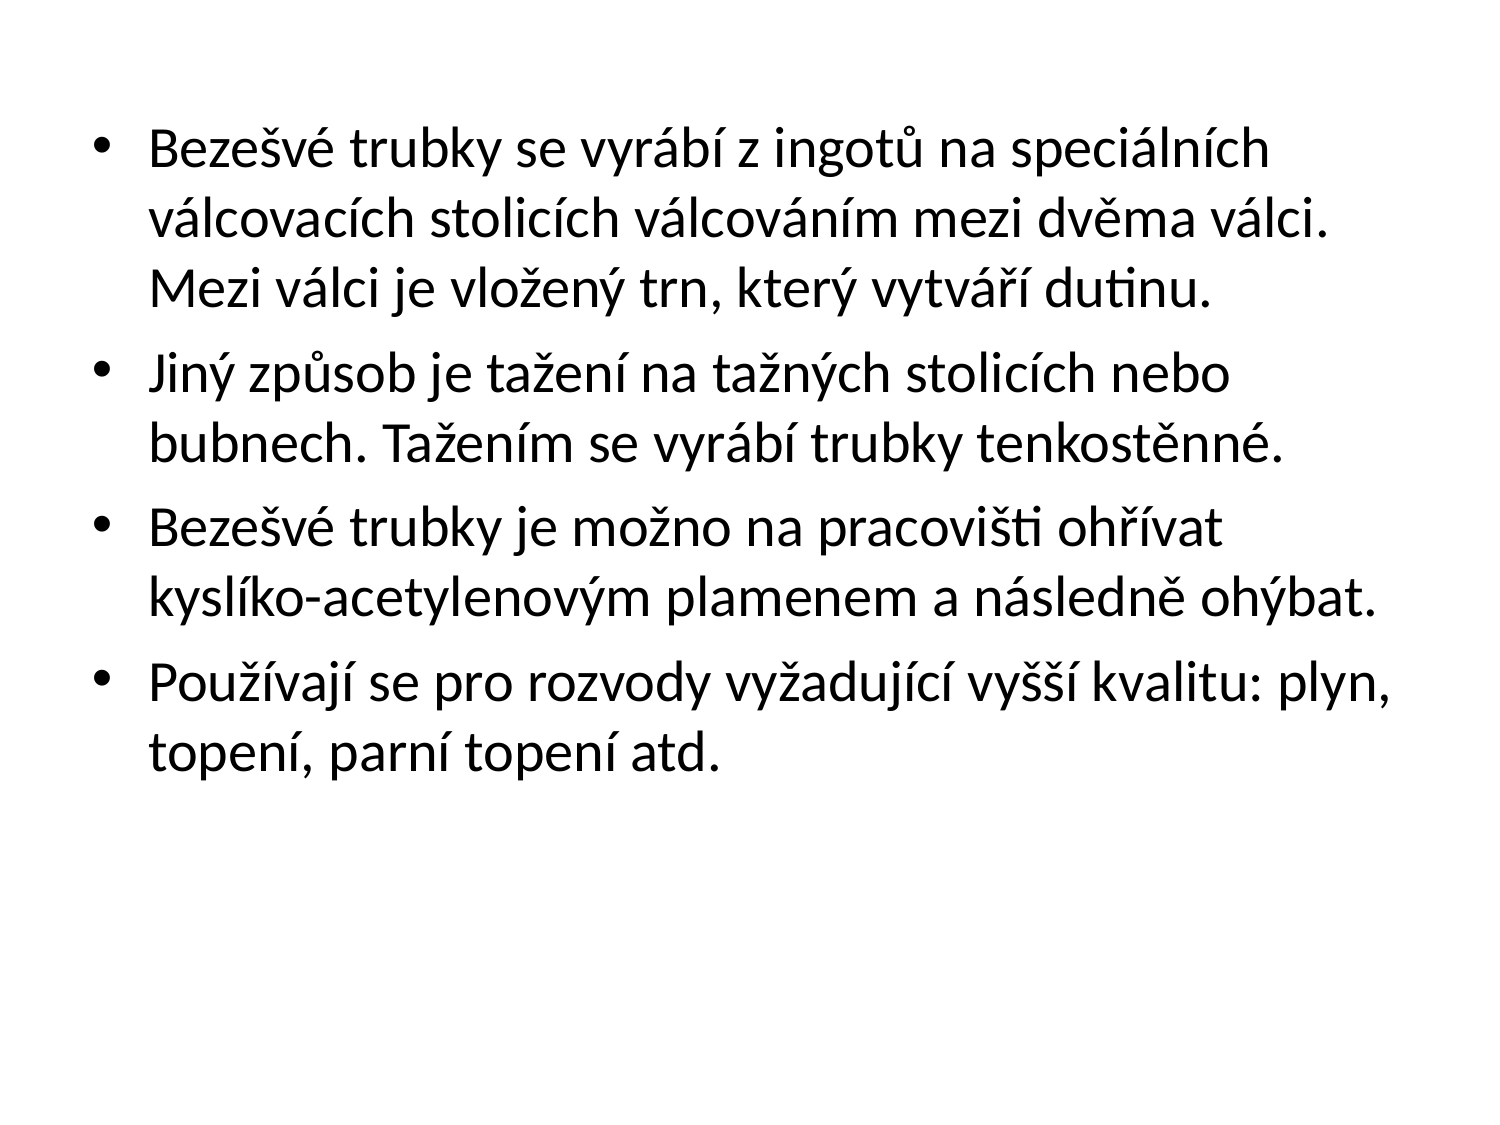

#
Bezešvé trubky se vyrábí z ingotů na speciálních válcovacích stolicích válcováním mezi dvěma válci. Mezi válci je vložený trn, který vytváří dutinu.
Jiný způsob je tažení na tažných stolicích nebo bubnech. Tažením se vyrábí trubky tenkostěnné.
Bezešvé trubky je možno na pracovišti ohřívat kyslíko-acetylenovým plamenem a následně ohýbat.
Používají se pro rozvody vyžadující vyšší kvalitu: plyn, topení, parní topení atd.